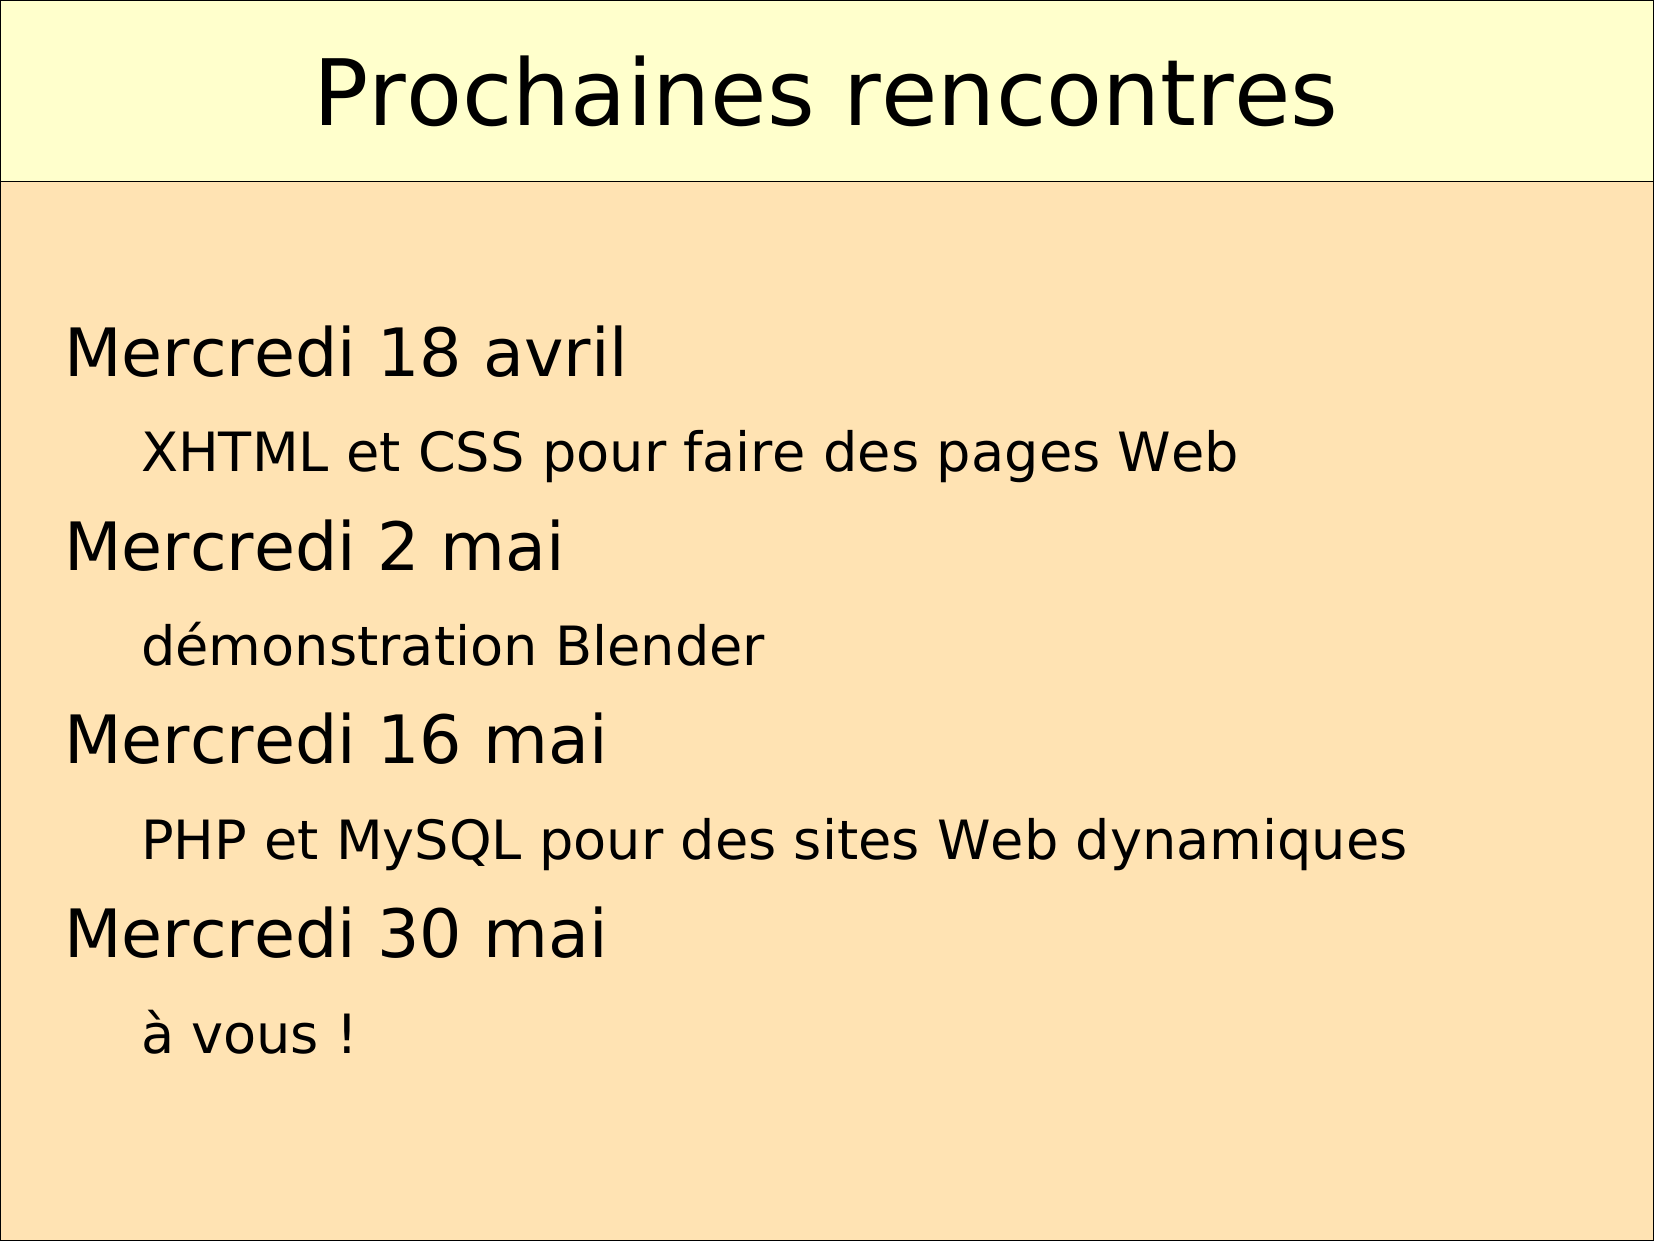

# Prochaines rencontres
Mercredi 18 avril
XHTML et CSS pour faire des pages Web
Mercredi 2 mai
démonstration Blender
Mercredi 16 mai
PHP et MySQL pour des sites Web dynamiques
Mercredi 30 mai
à vous !